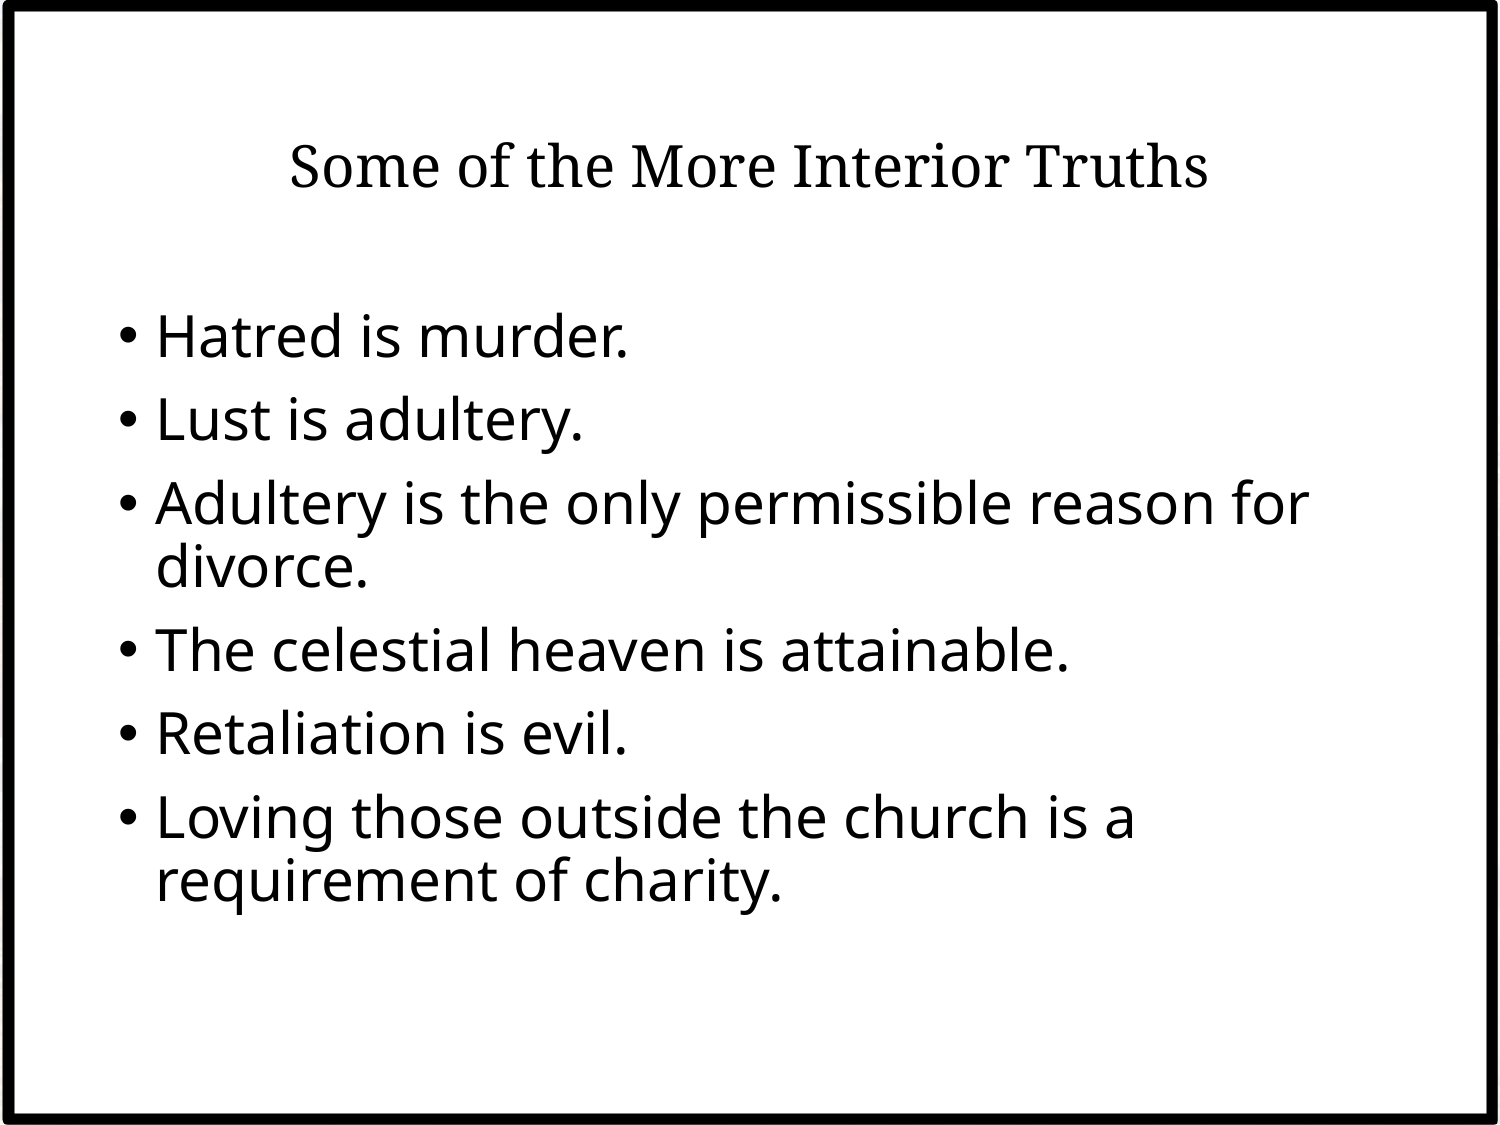

# Some of the More Interior Truths
Hatred is murder.
Lust is adultery.
Adultery is the only permissible reason for divorce.
The celestial heaven is attainable.
Retaliation is evil.
Loving those outside the church is a requirement of charity.